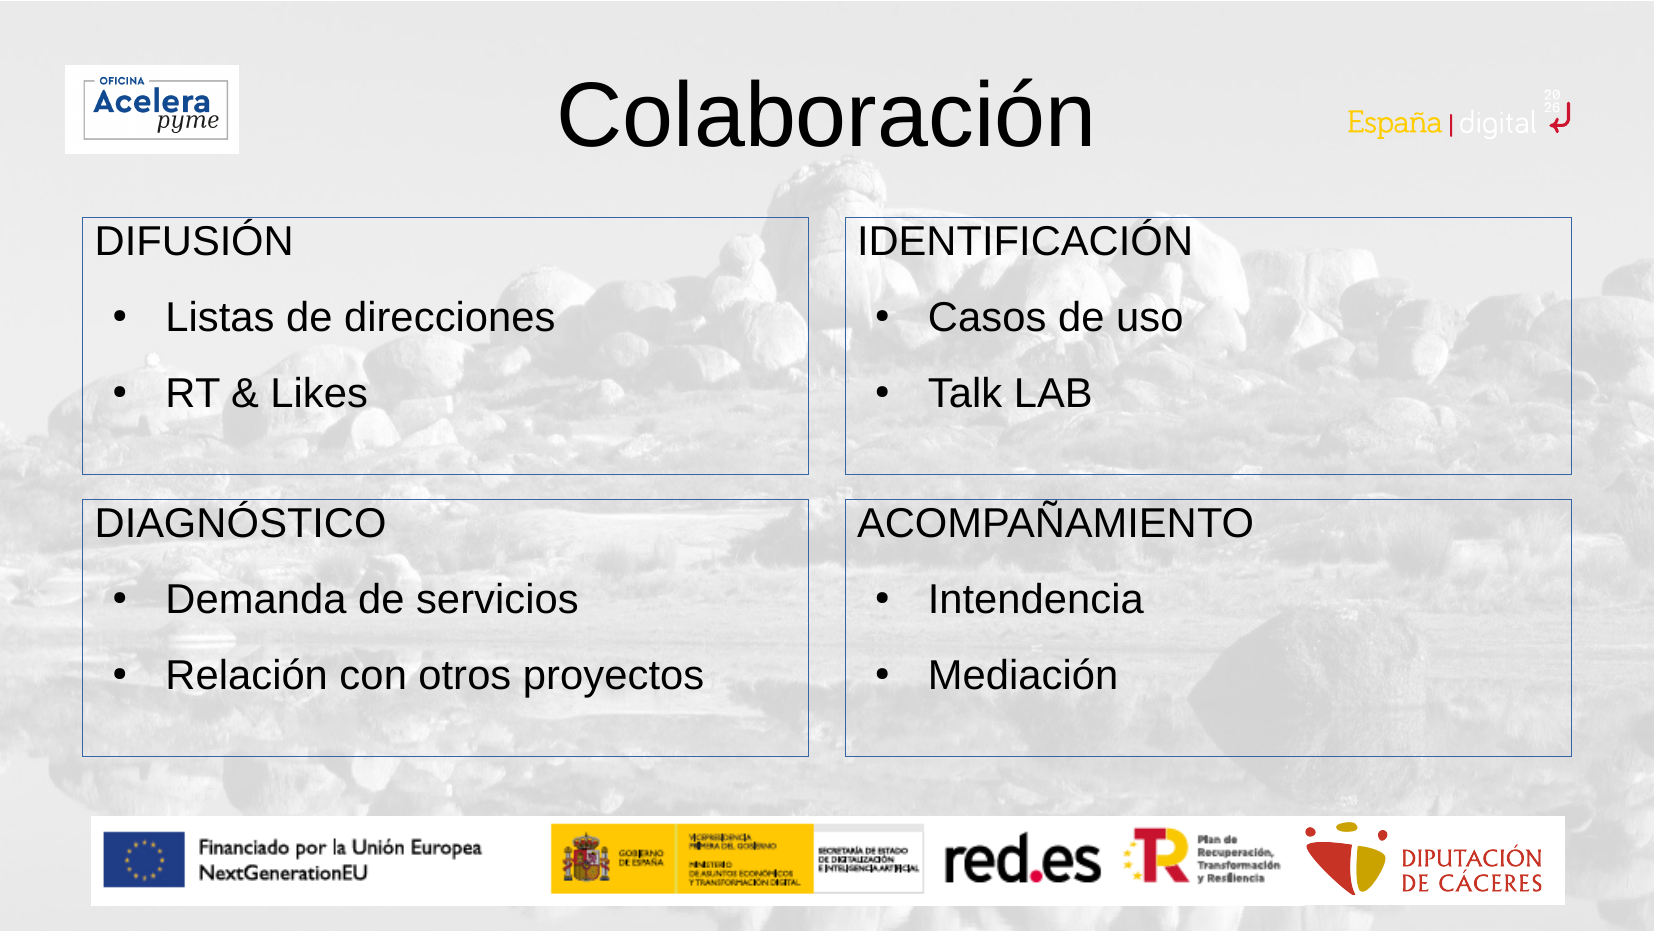

# Colaboración
DIFUSIÓN
Listas de direcciones
RT & Likes
IDENTIFICACIÓN
Casos de uso
Talk LAB
DIAGNÓSTICO
Demanda de servicios
Relación con otros proyectos
ACOMPAÑAMIENTO
Intendencia
Mediación